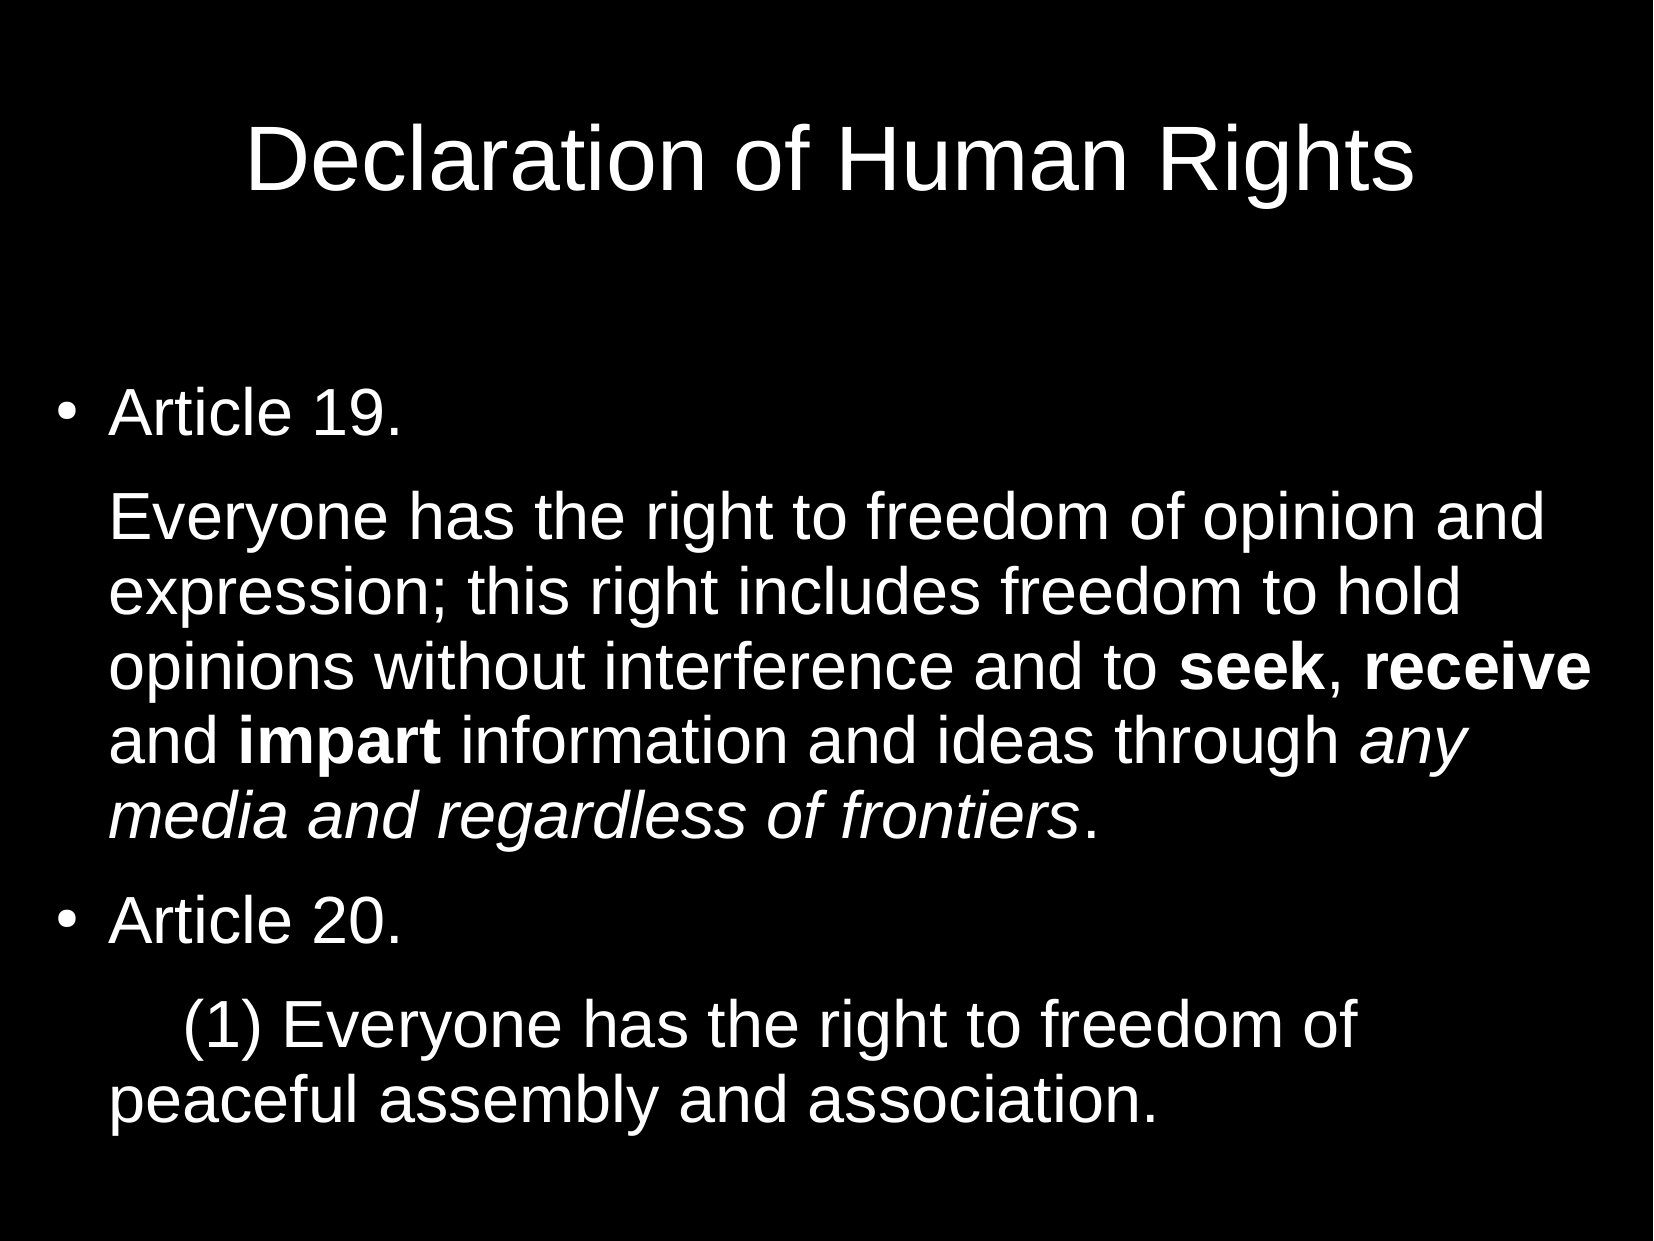

# Declaration of Human Rights
Article 19.
Everyone has the right to freedom of opinion and expression; this right includes freedom to hold opinions without interference and to seek, receive and impart information and ideas through any media and regardless of frontiers.
Article 20.
 (1) Everyone has the right to freedom of peaceful assembly and association.